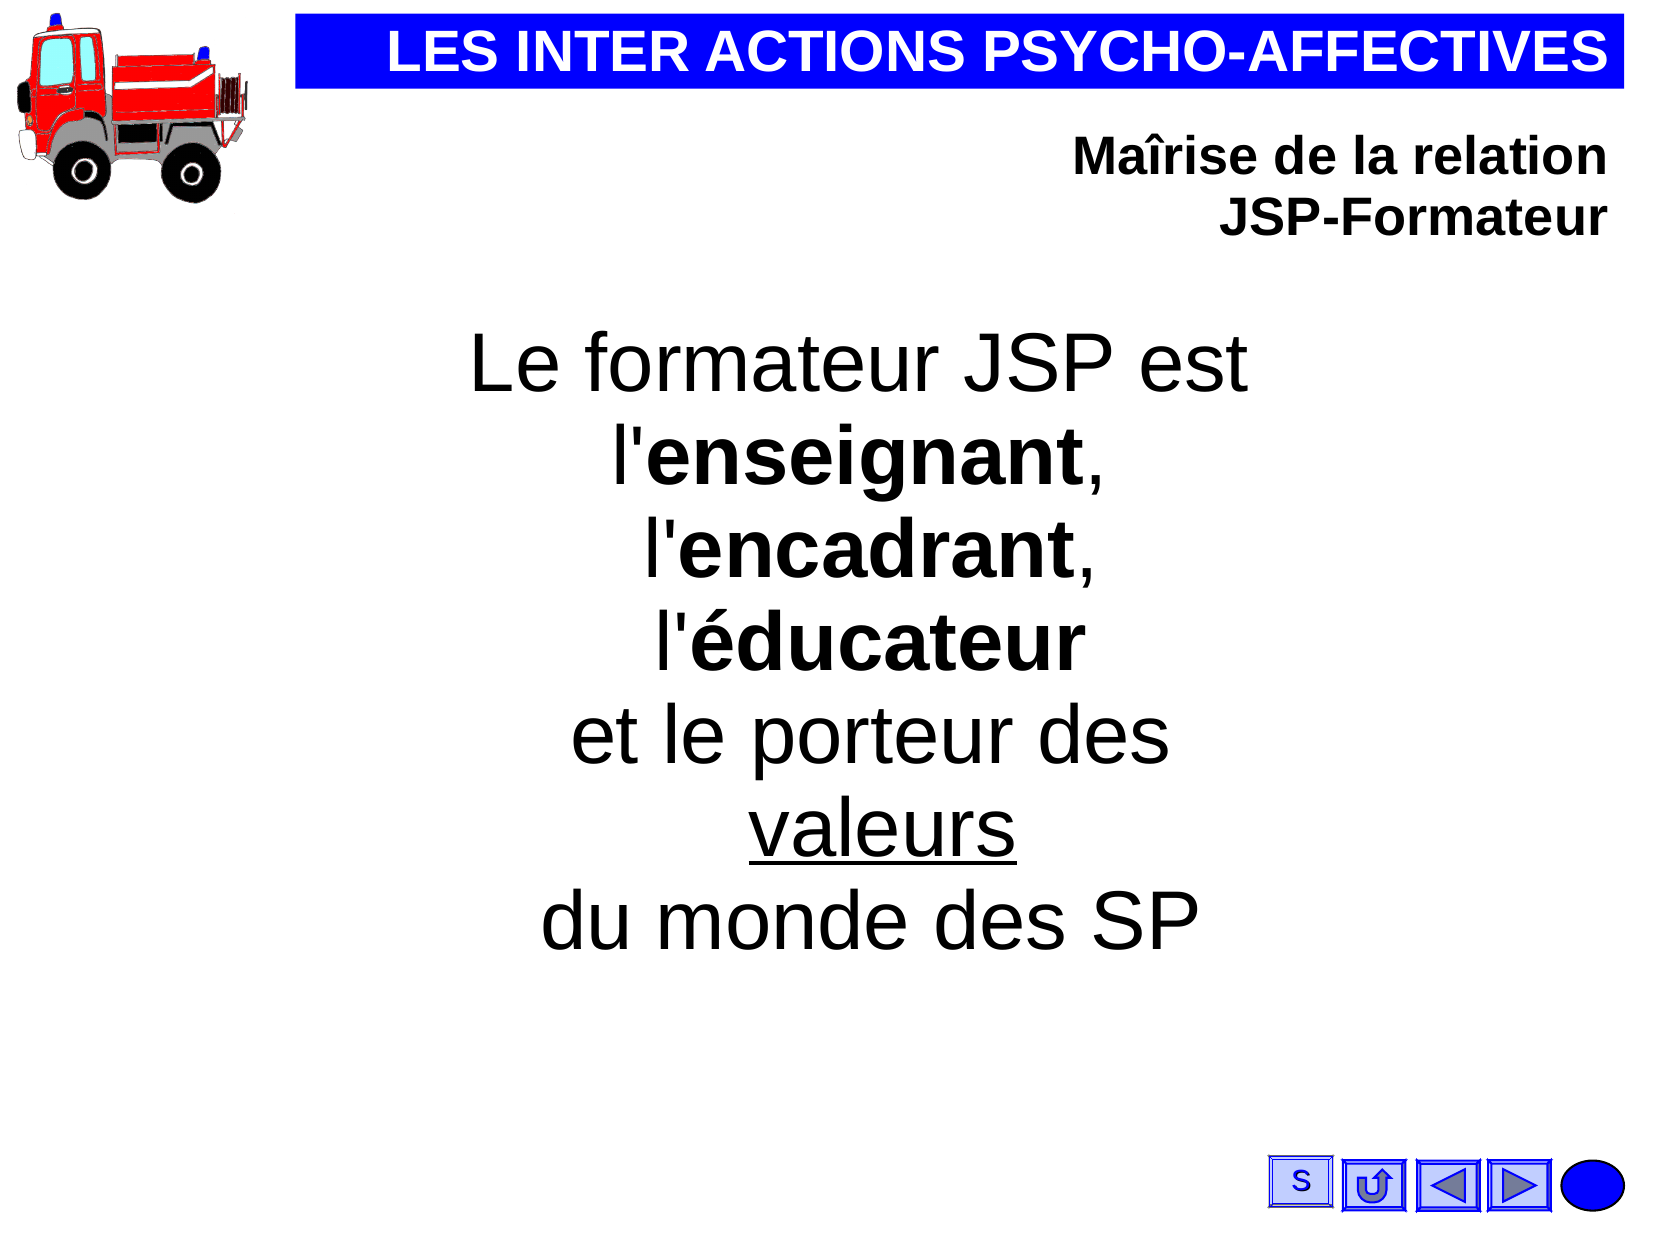

LES INTER ACTIONS PSYCHO-AFFECTIVES
Maîrise de la relation
JSP-Formateur
Le formateur JSP est
l'enseignant,
l'encadrant,
 l'éducateur
et le porteur des
 valeurs
du monde des SP